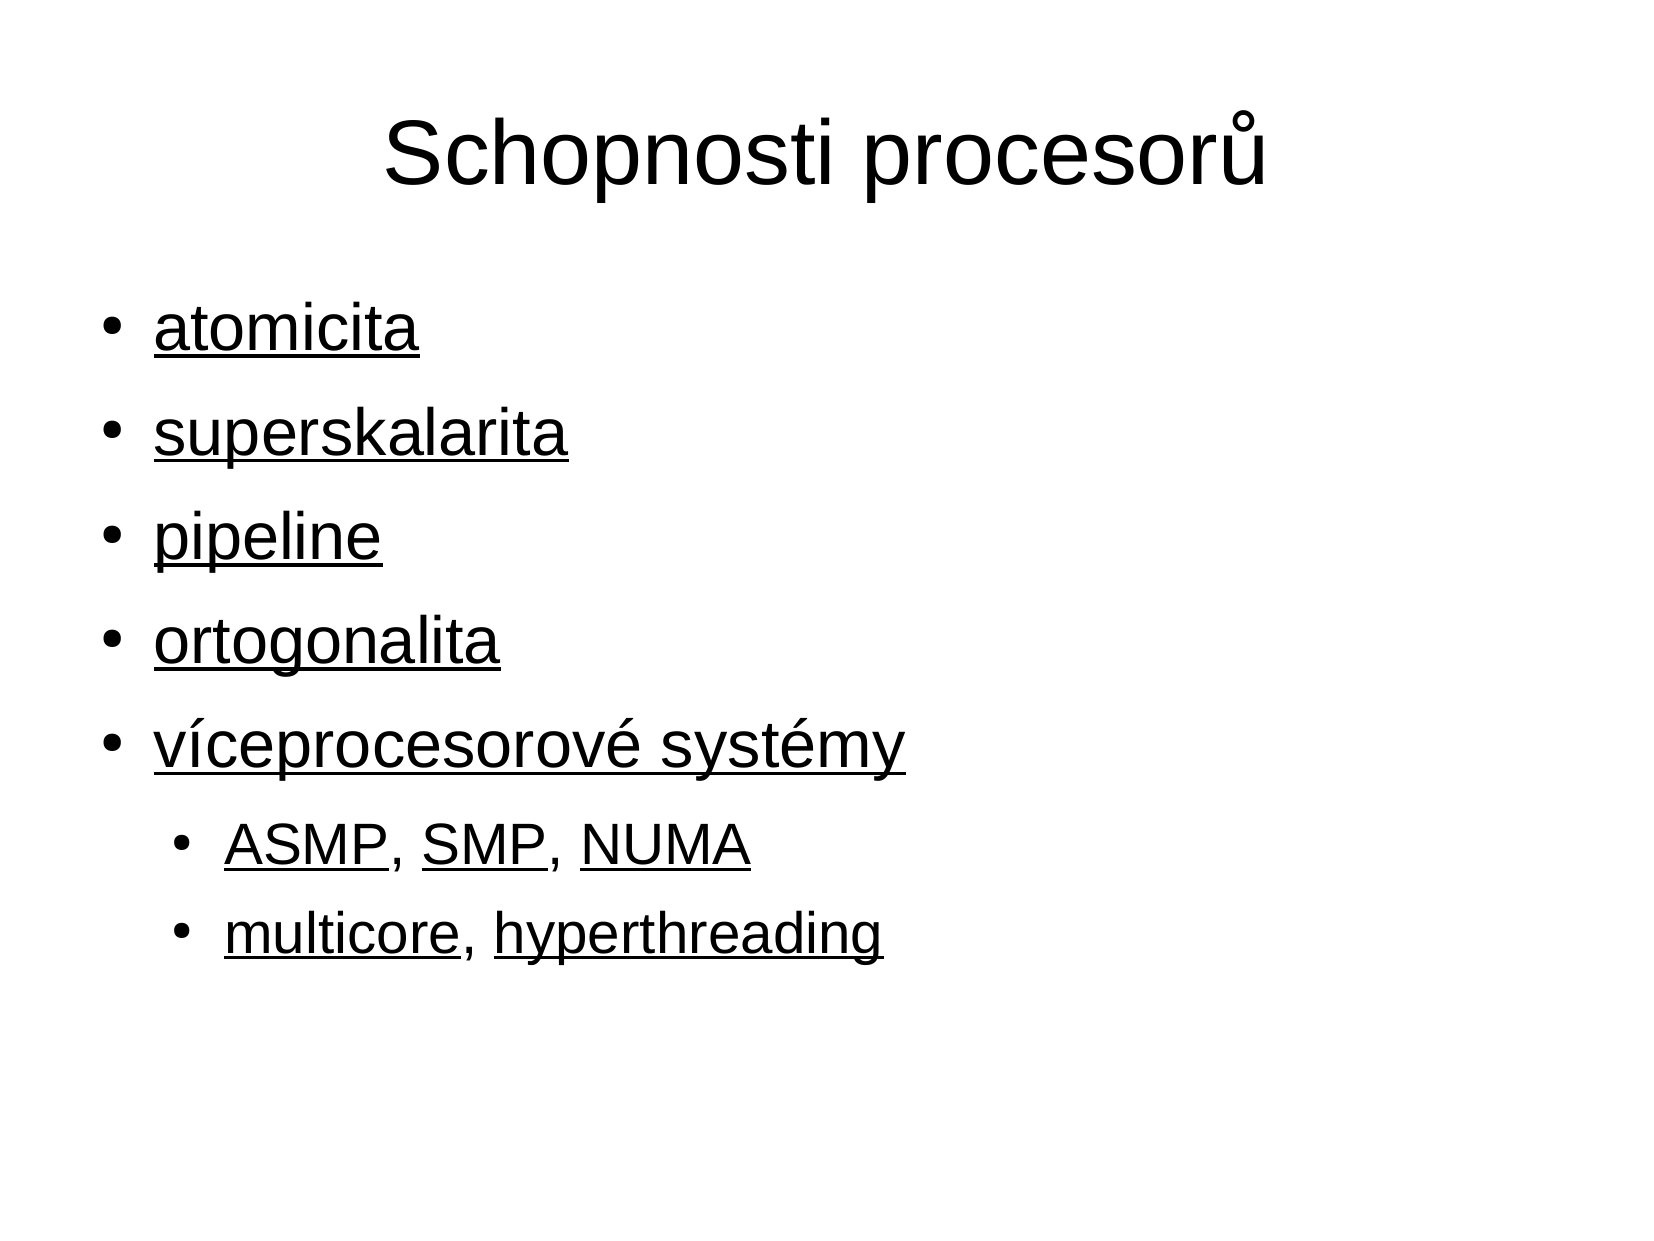

# Schopnosti procesorů
atomicita
superskalarita
pipeline
ortogonalita
víceprocesorové systémy
ASMP, SMP, NUMA
multicore, hyperthreading